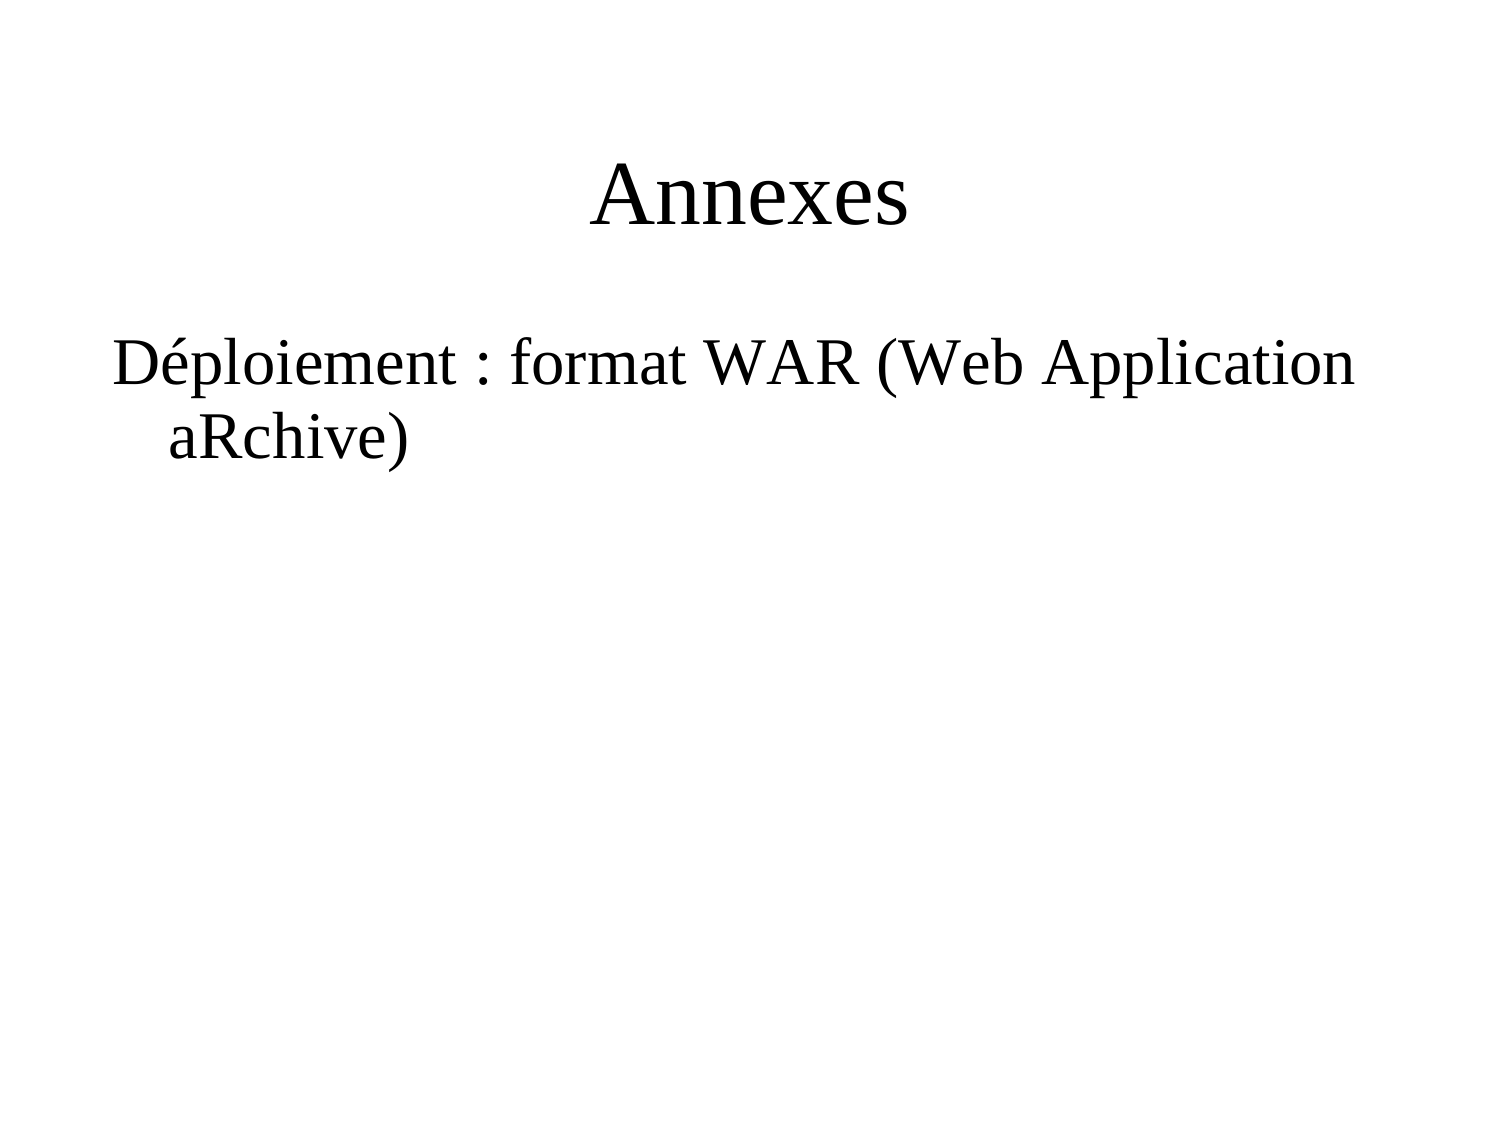

# Annexes
Déploiement : format WAR (Web Application aRchive)